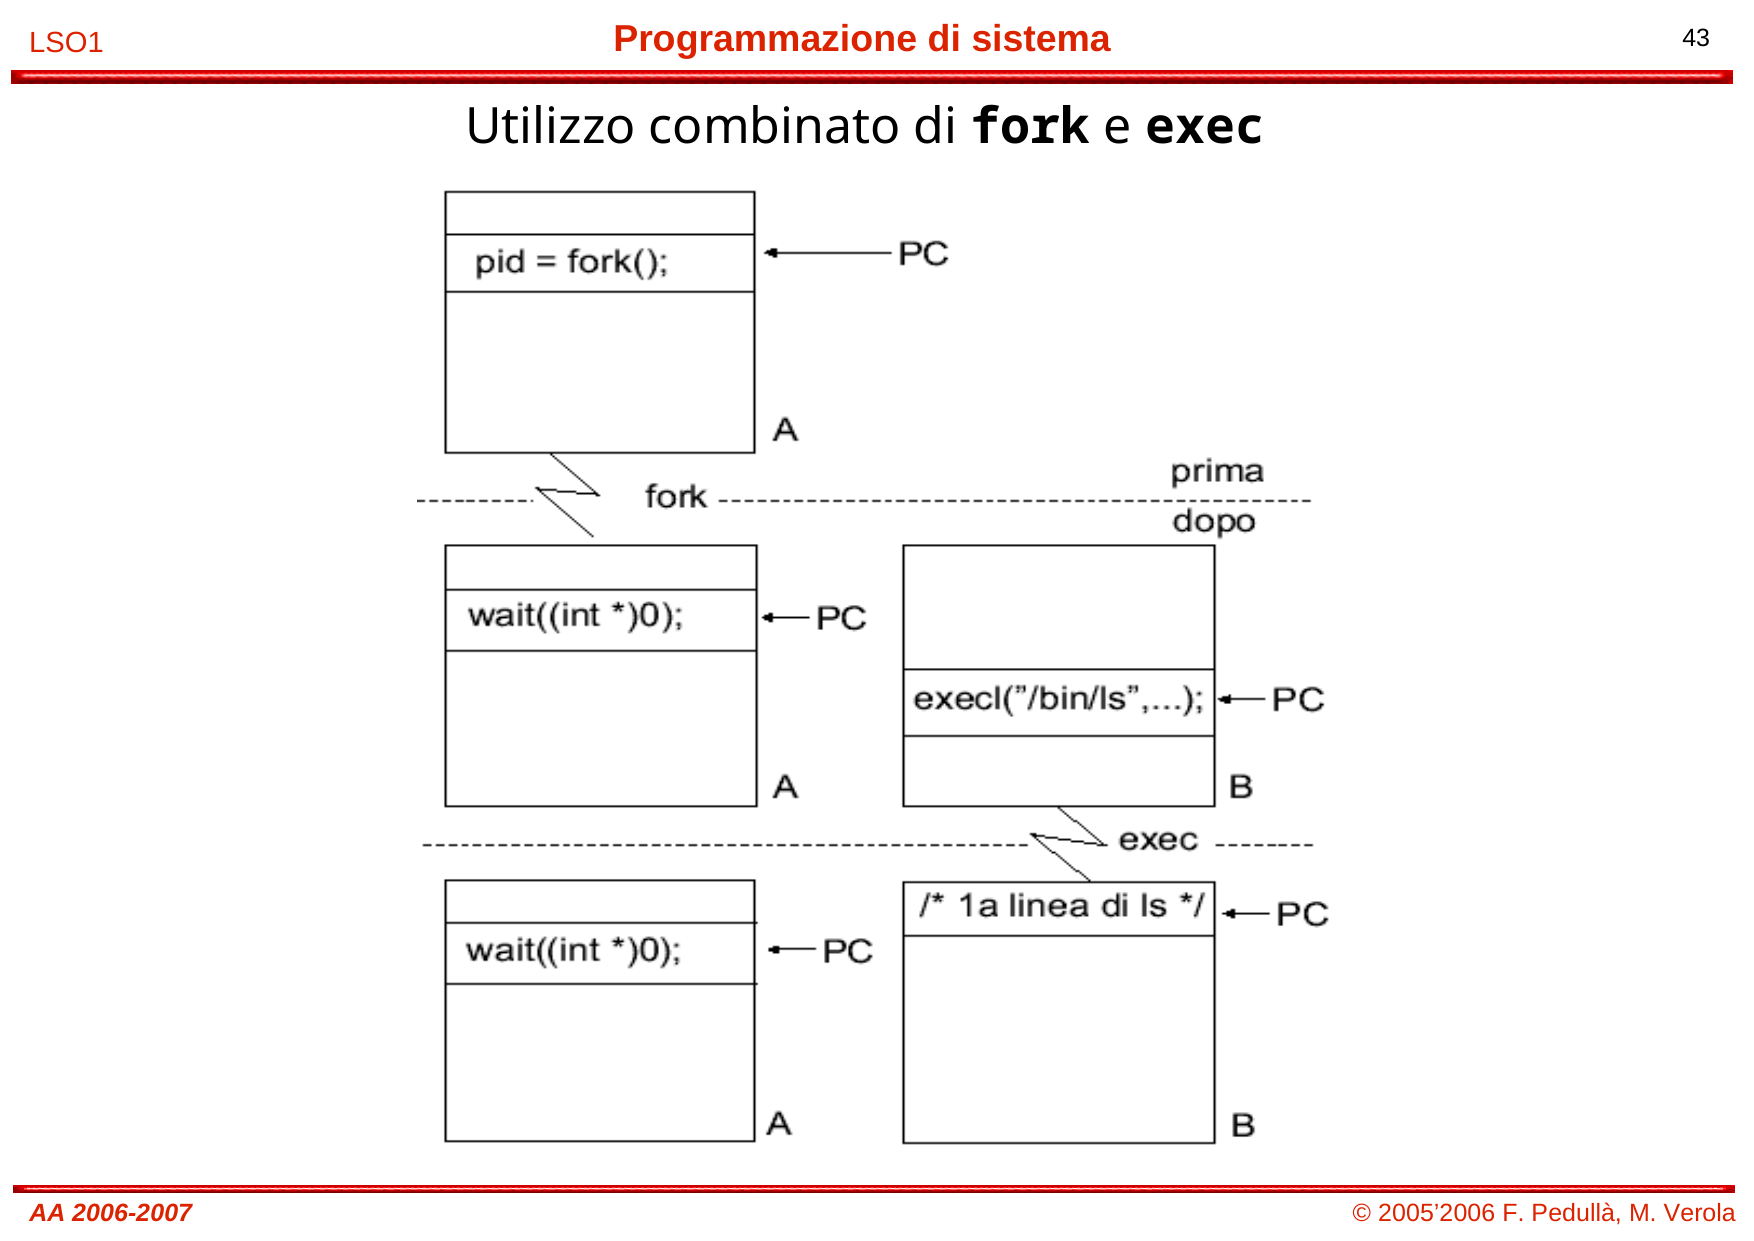

# Utilizzo combinato di fork e exec